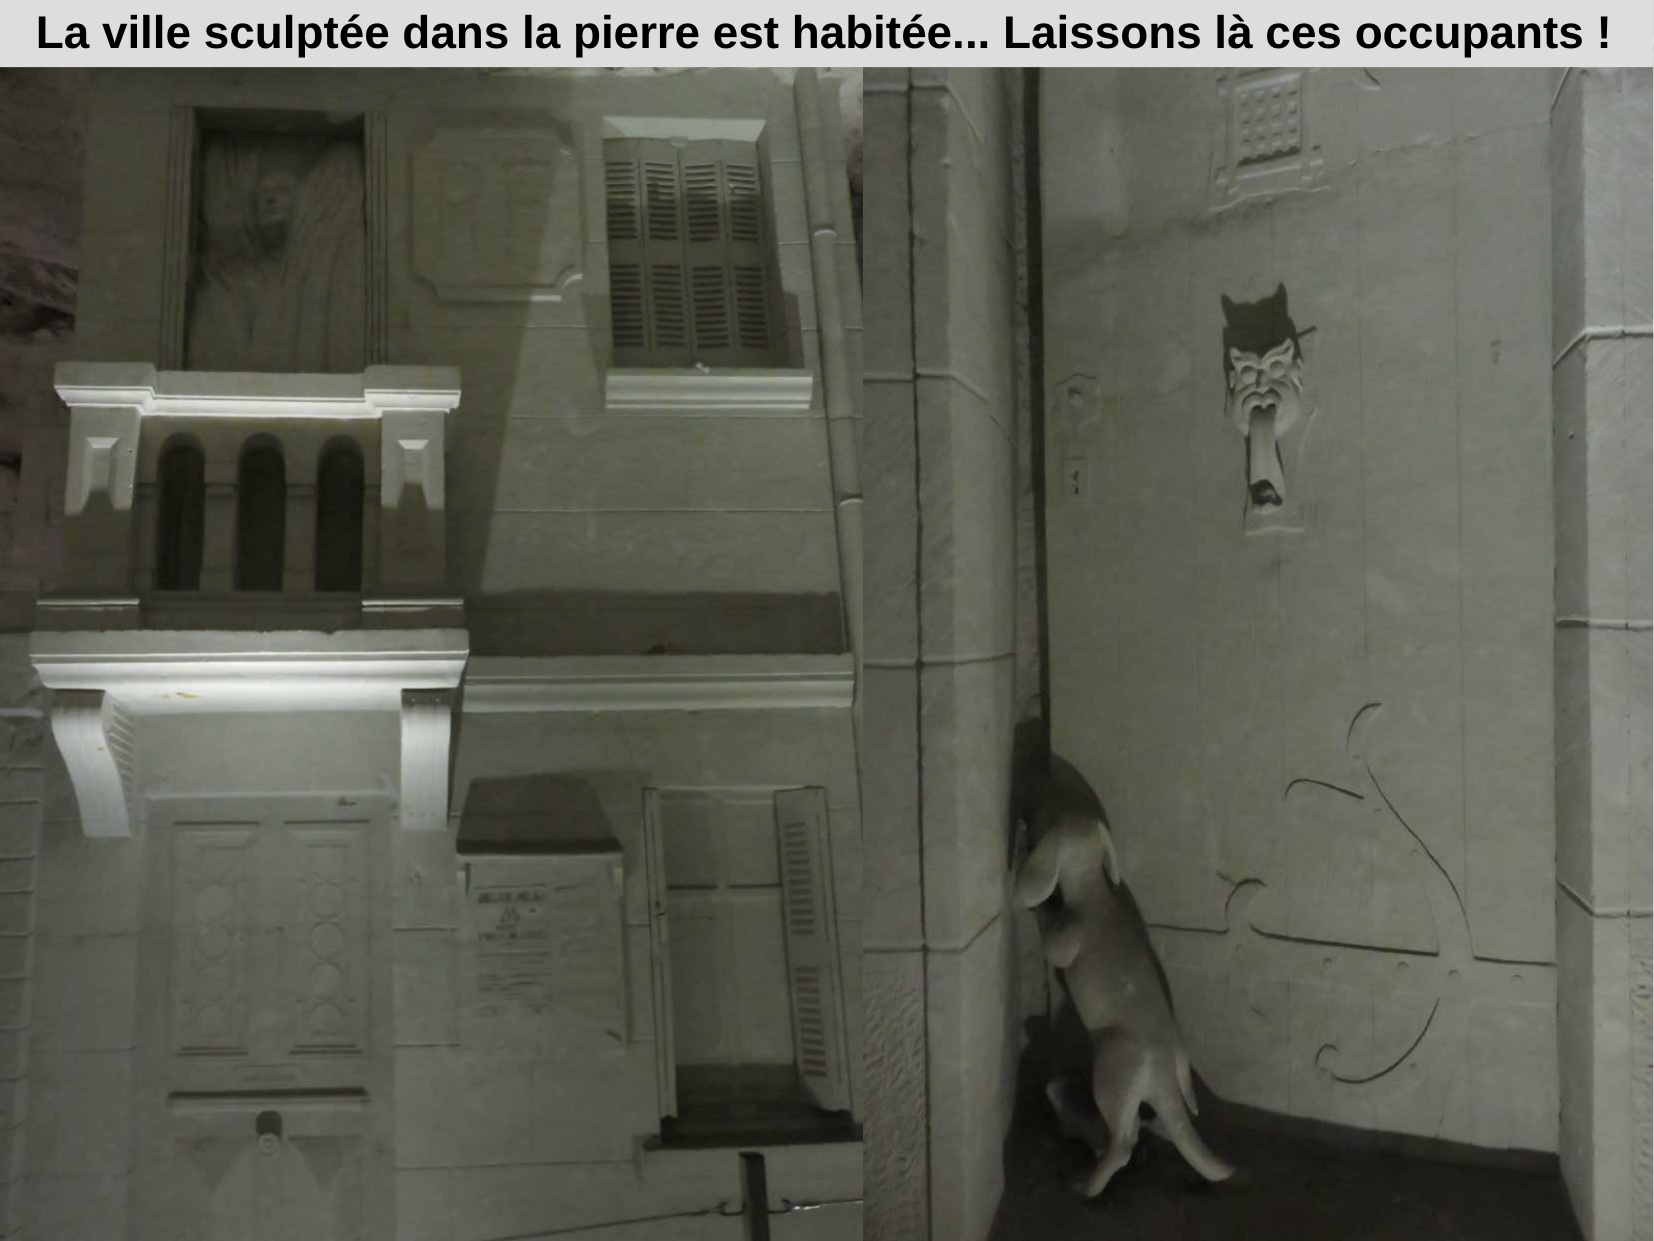

La ville sculptée dans la pierre est habitée... Laissons là ces occupants !